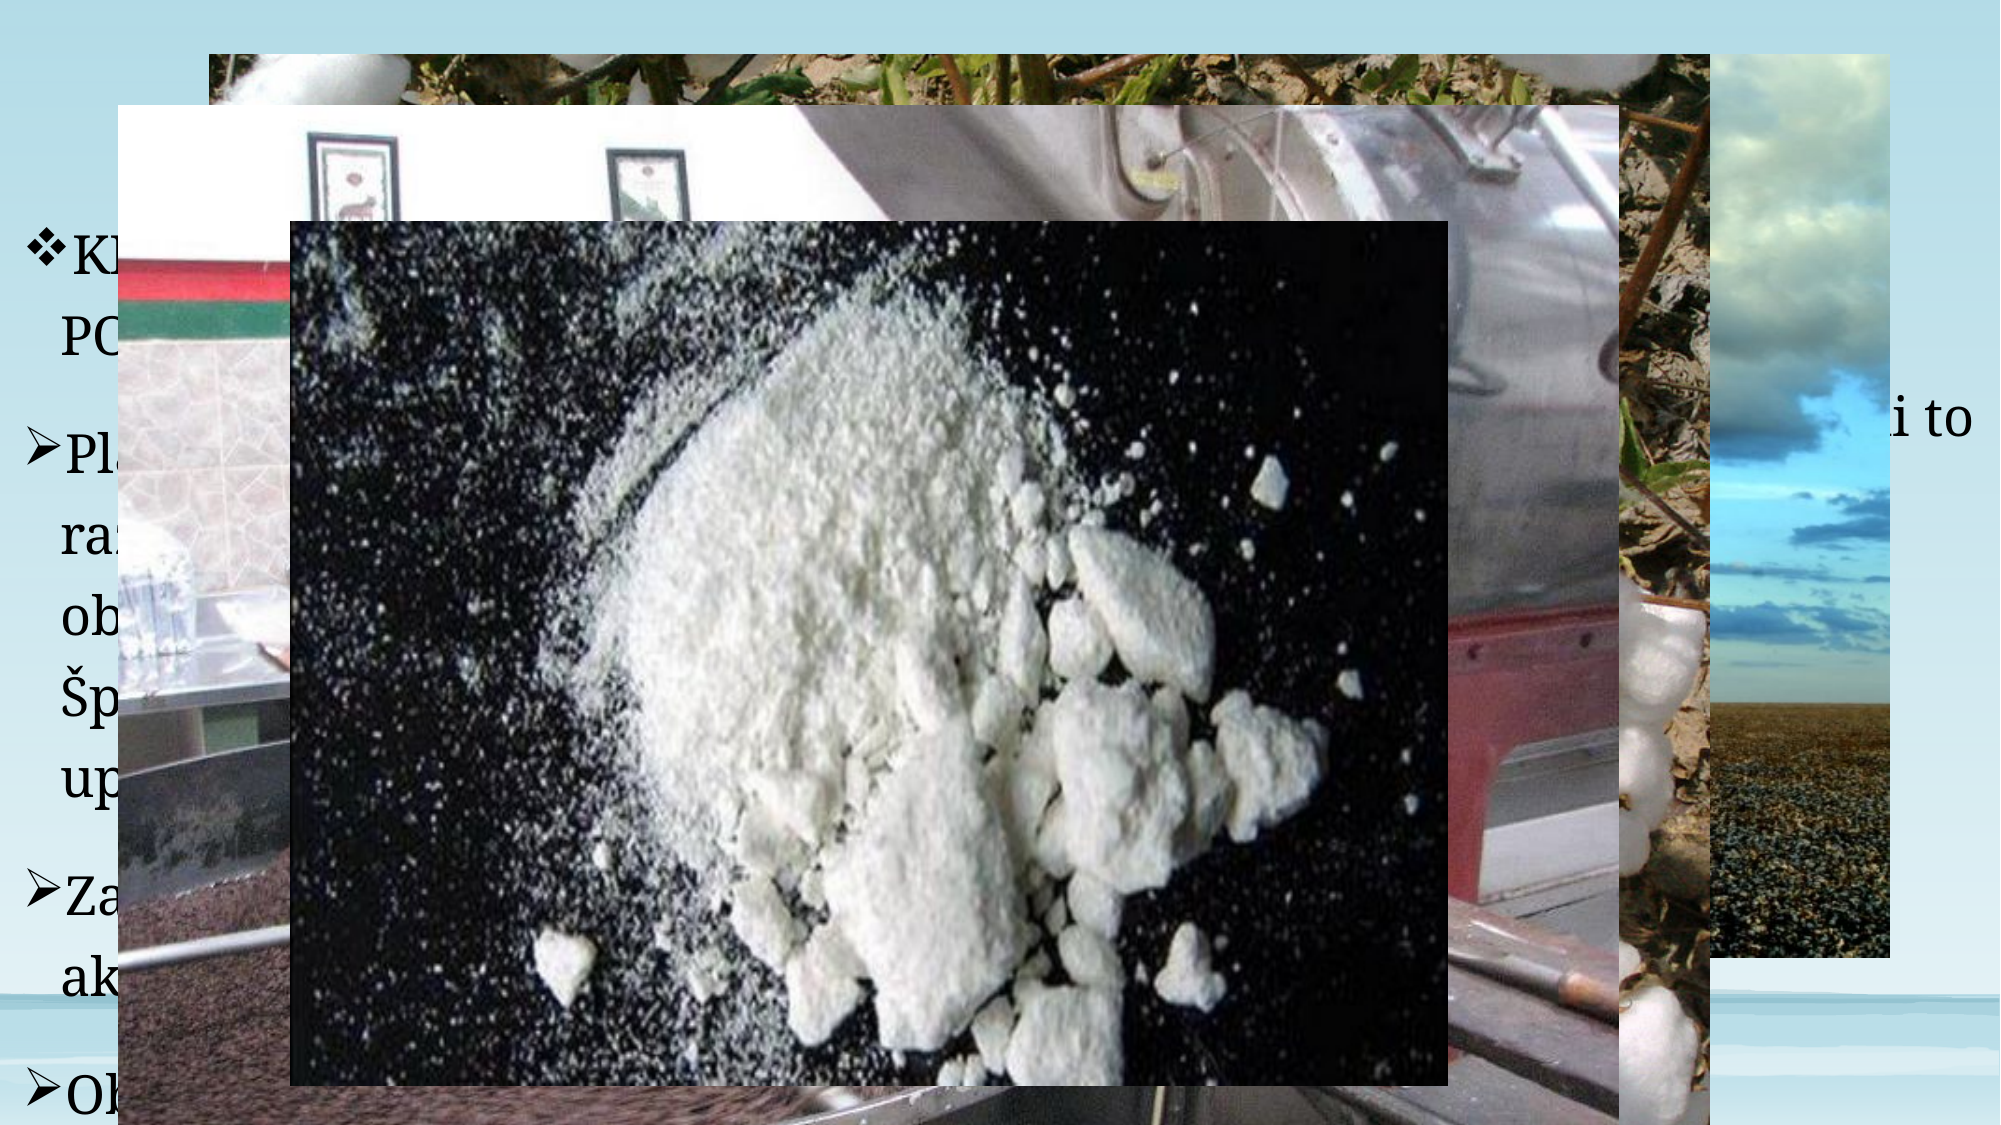

# GOSPODARSTVO
BOMBAŽNA PLANTAŽA
| KMETIJSTVO: PLANTAŽNO POLJEDELJSTVO Plantažno poljedeljstvo se je začelo razvijati v začetku 16. stoletja ob obalnem pasu. Razvijati so ga začeli Španci. Kot delovno silo so začeli uporabljati sužnje iz Afrike. Zaposlena več kot četrtina aktivnega prebivalstva Obdelani le dve petini površin Najpomembnejši pridelek in izvozno blago je kava Kakav, koruza, bombaž, krompir, banana, sladkorni trs, tobak, riž, pšenica, ječmen, sadje. Za izvoz gojijo tudi rezano cvetje. | Pomemben del zaslužka je tudi nezakonita pridelava mamil(kokaina). Ilegalni trgovini to prinese na leto nekaj miljard dolarjev. |
| --- | --- |